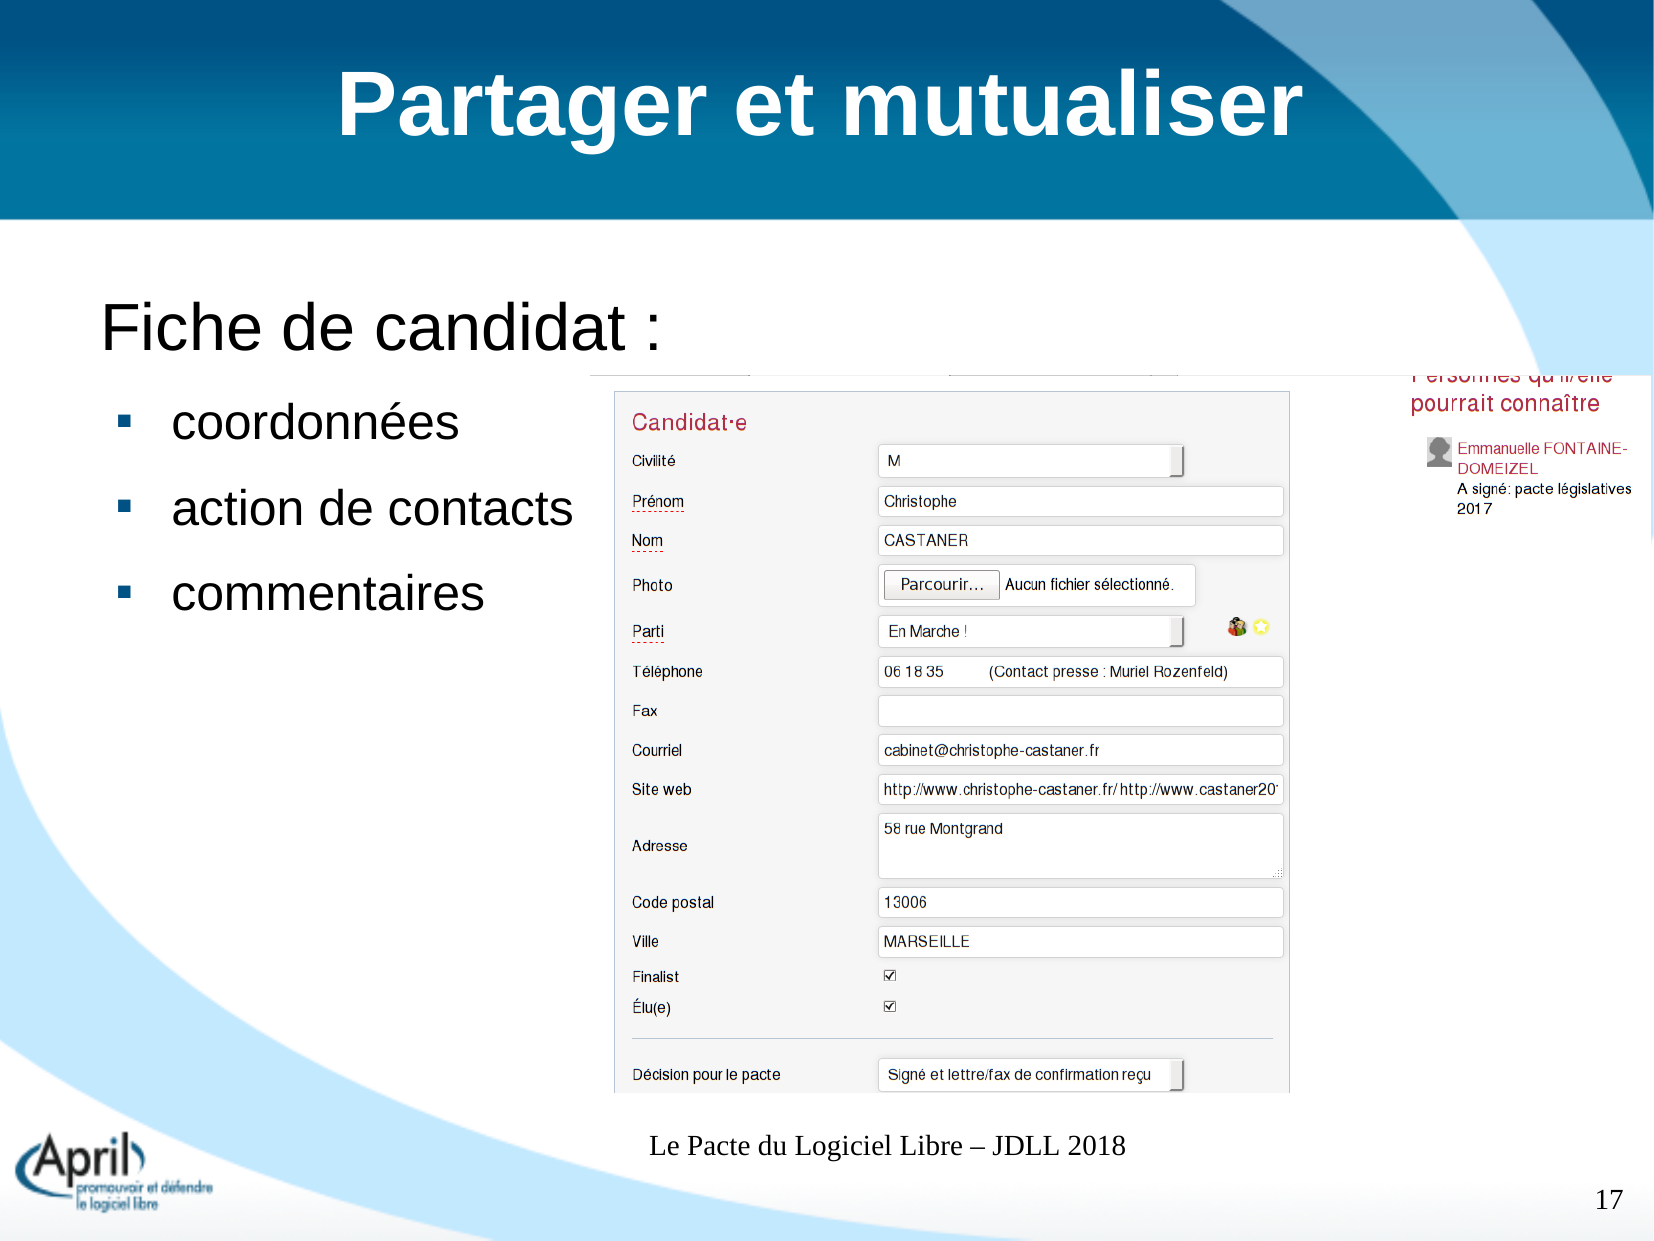

# Partager et mutualiser
Fiche de candidat :
coordonnées
action de contacts
commentaires
Le Pacte du Logiciel Libre – JDLL 2018
17